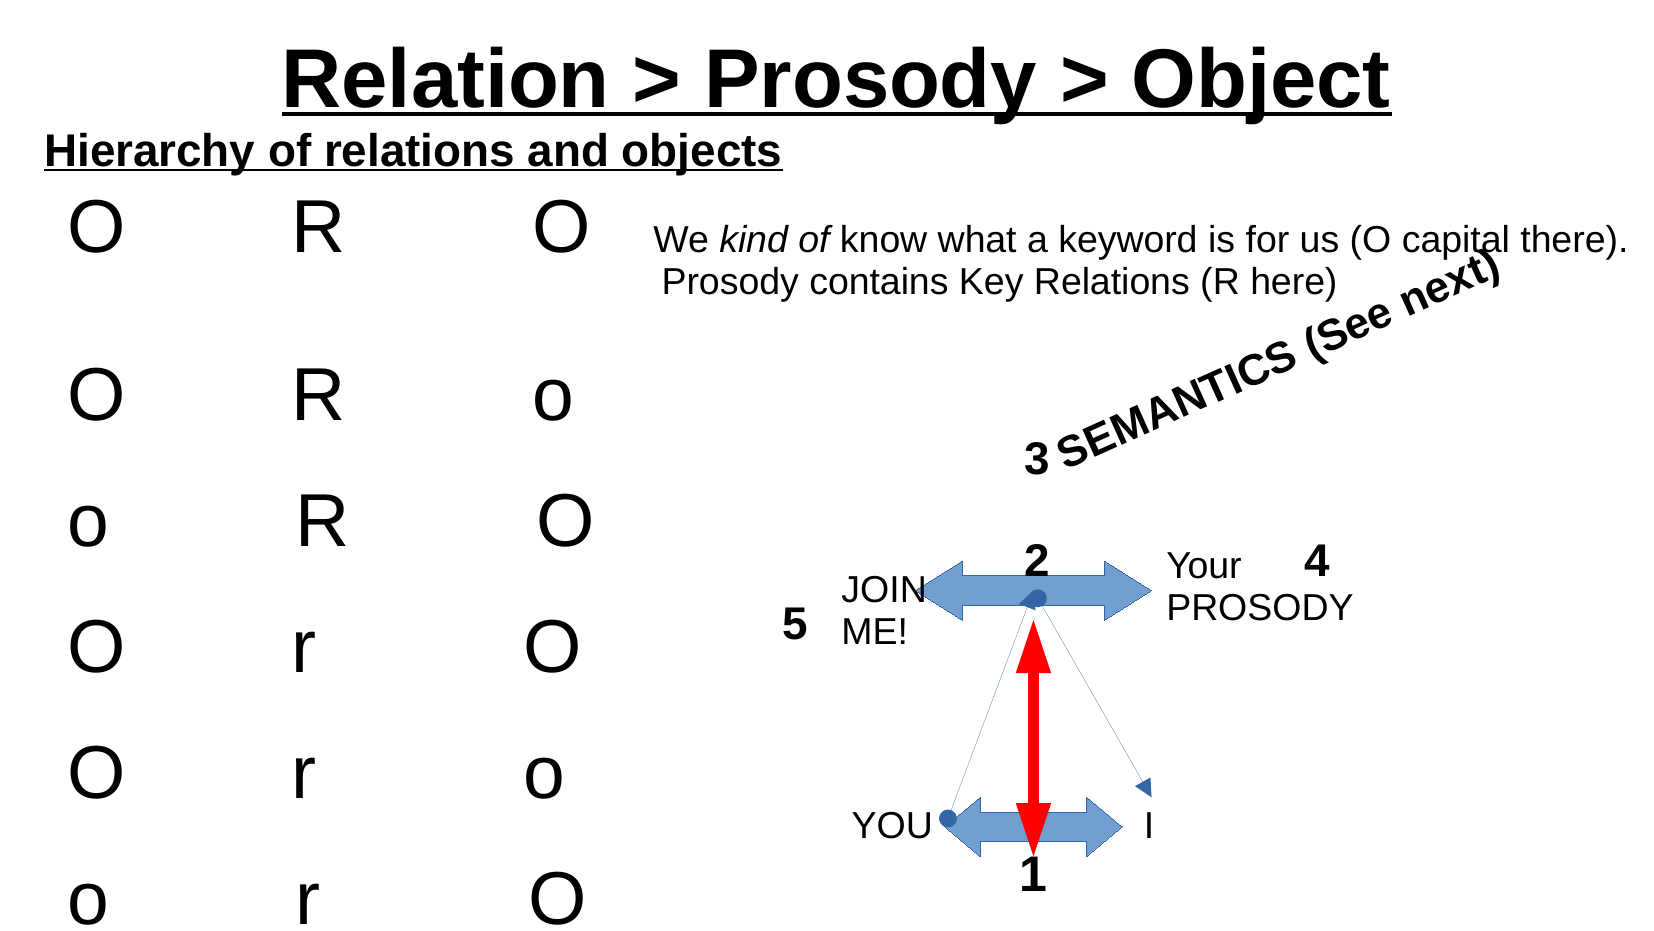

Relation > Prosody > Object
Hierarchy of relations and objects
 We kind of know what a keyword is for us (O capital there). Prosody contains Key Relations (R here)
O R O
O R o
o R O
O r O
O r o
o r O
SEMANTICS (See next)
3
2 4
Your PROSODY
JOIN ME!
5
YOU
 1
I